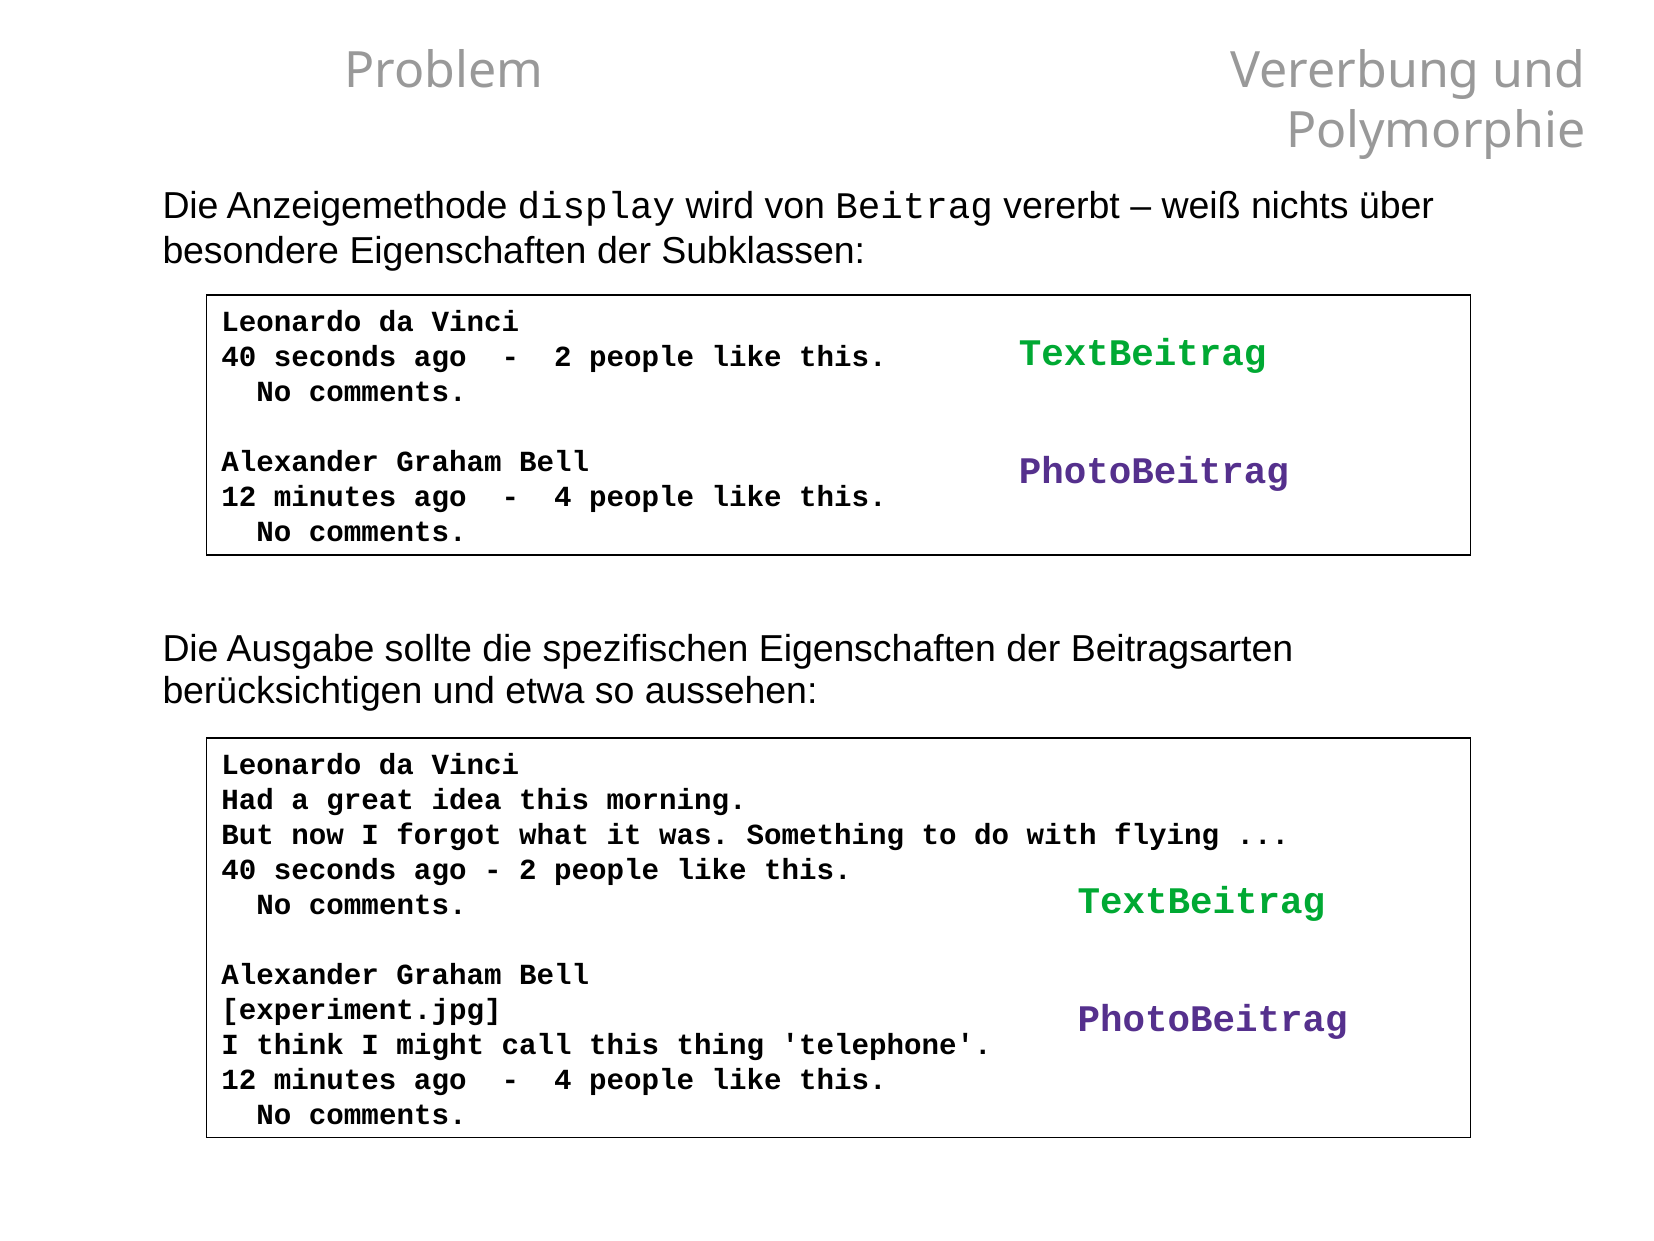

Problem										Vererbung und Polymorphie
Die Anzeigemethode display wird von Beitrag vererbt – weiß nichts über besondere Eigenschaften der Subklassen:
Leonardo da Vinci
40 seconds ago - 2 people like this.
 No comments.
Alexander Graham Bell
12 minutes ago - 4 people like this.
 No comments.
TextBeitrag
PhotoBeitrag
Die Ausgabe sollte die spezifischen Eigenschaften der Beitragsarten berücksichtigen und etwa so aussehen:
Leonardo da Vinci
Had a great idea this morning.
But now I forgot what it was. Something to do with flying ...
40 seconds ago - 2 people like this.
 No comments.
Alexander Graham Bell
[experiment.jpg]
I think I might call this thing 'telephone'.
12 minutes ago - 4 people like this.
 No comments.
TextBeitrag
PhotoBeitrag